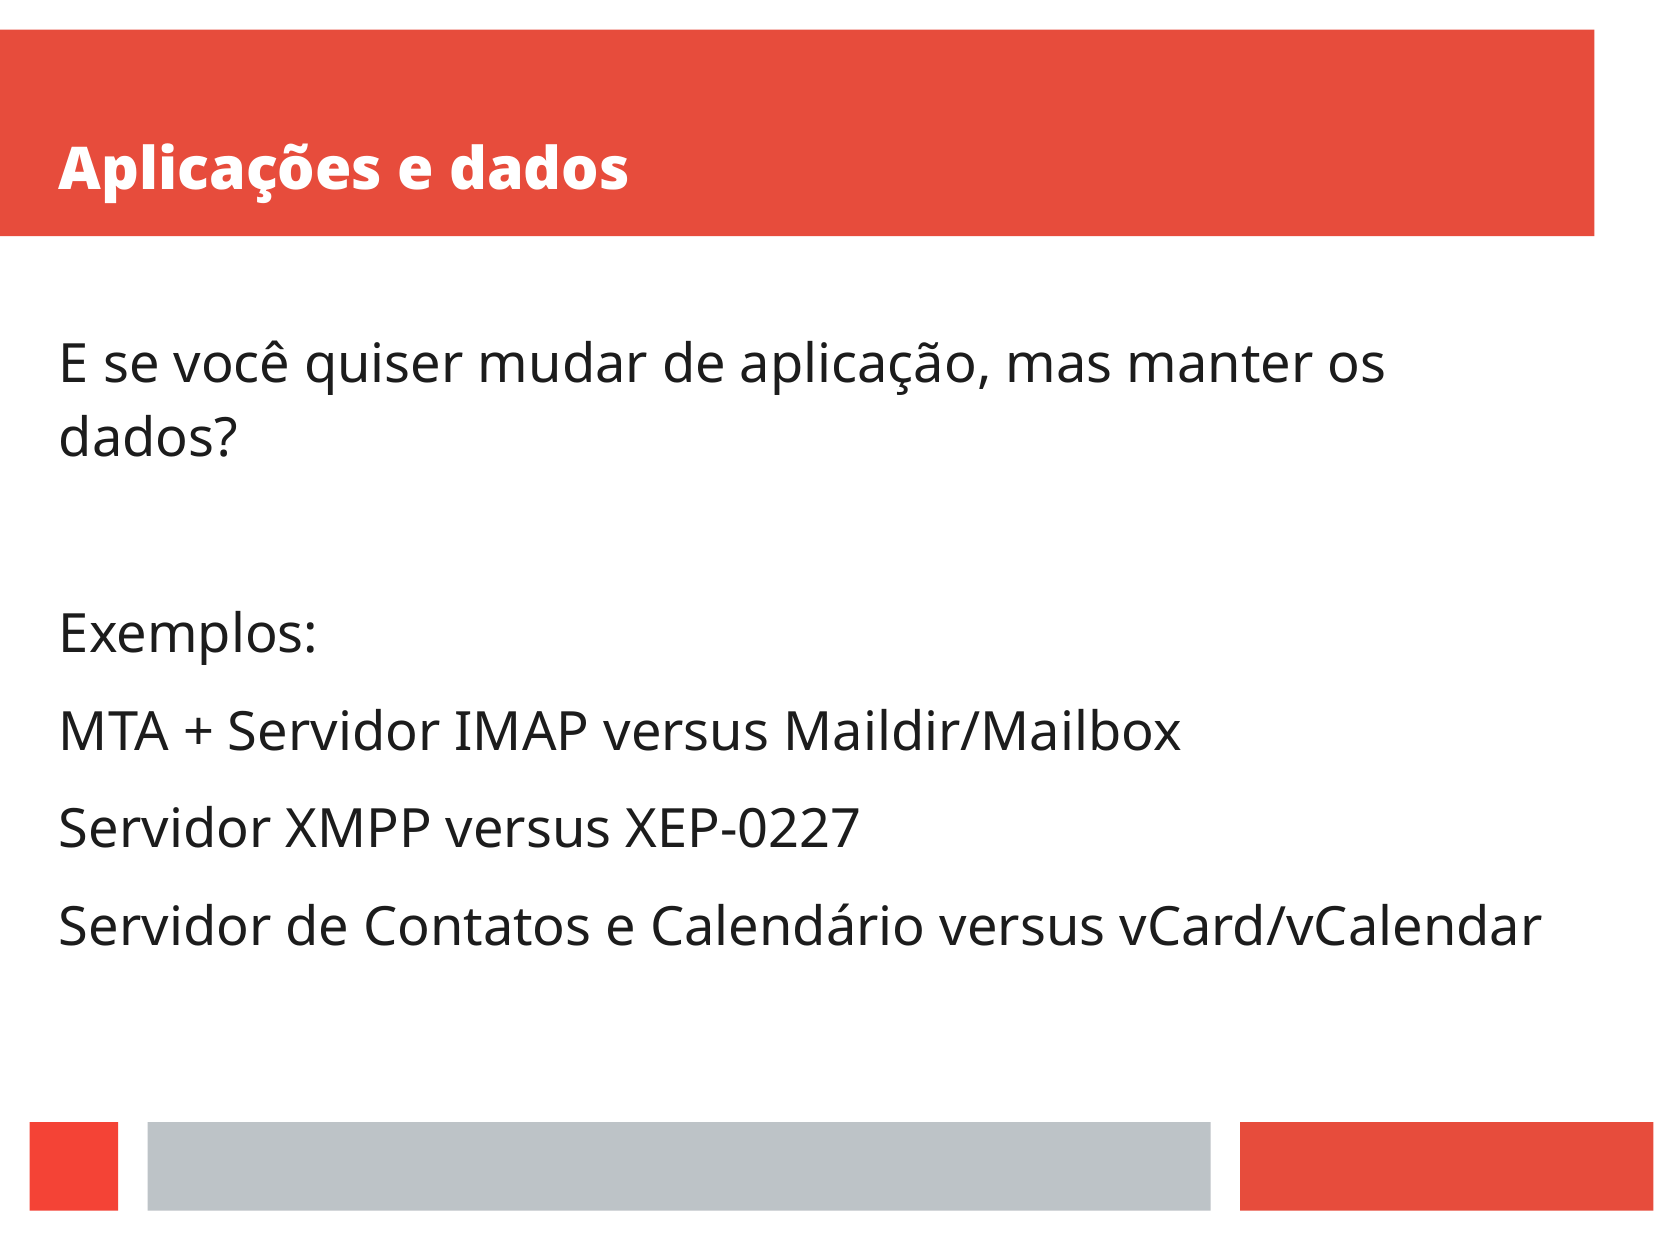

# Aplicações e dados
E se você quiser mudar de aplicação, mas manter os dados?
Exemplos:
MTA + Servidor IMAP versus Maildir/Mailbox
Servidor XMPP versus XEP-0227
Servidor de Contatos e Calendário versus vCard/vCalendar